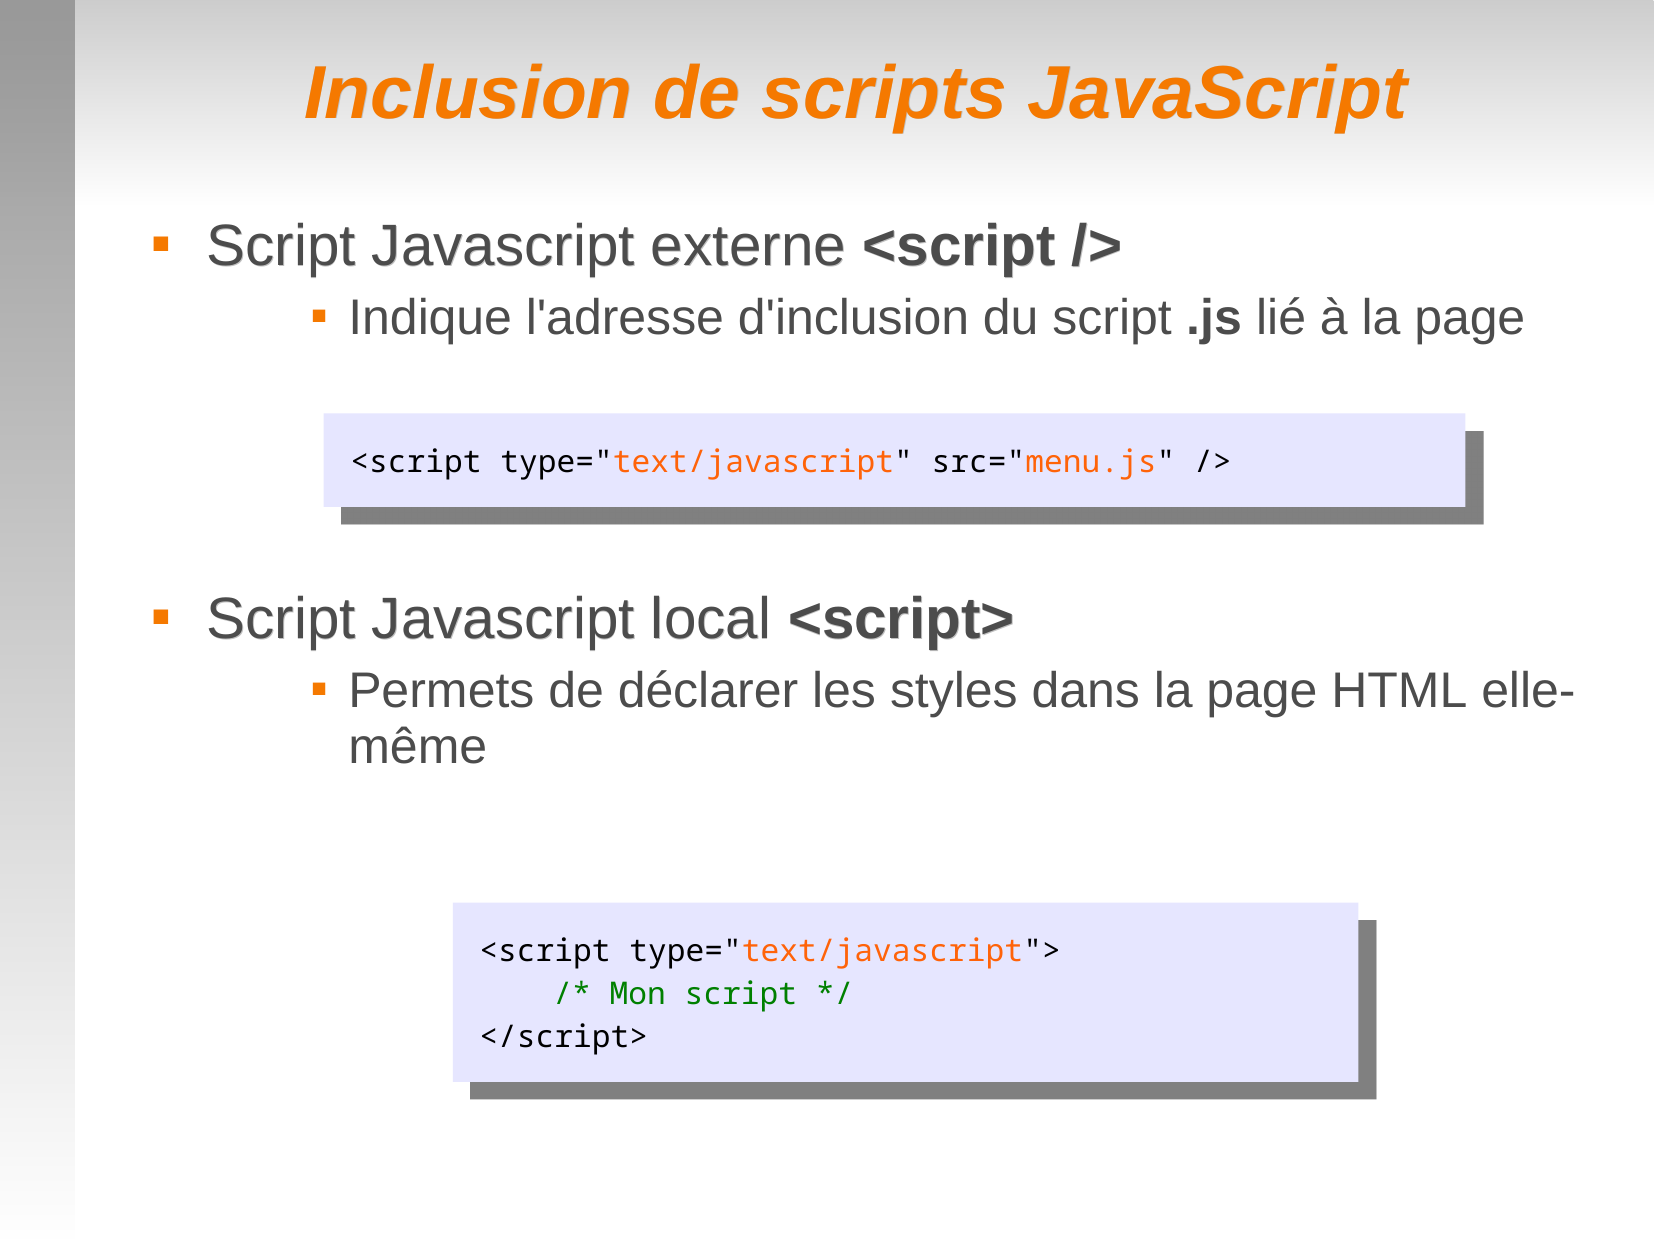

# Inclusion de scripts JavaScript
Script Javascript externe <script />
Indique l'adresse d'inclusion du script .js lié à la page
Script Javascript local <script>
Permets de déclarer les styles dans la page HTML elle-même
<script type="text/javascript" src="menu.js" />
<script type="text/javascript">
	/* Mon script */
</script>